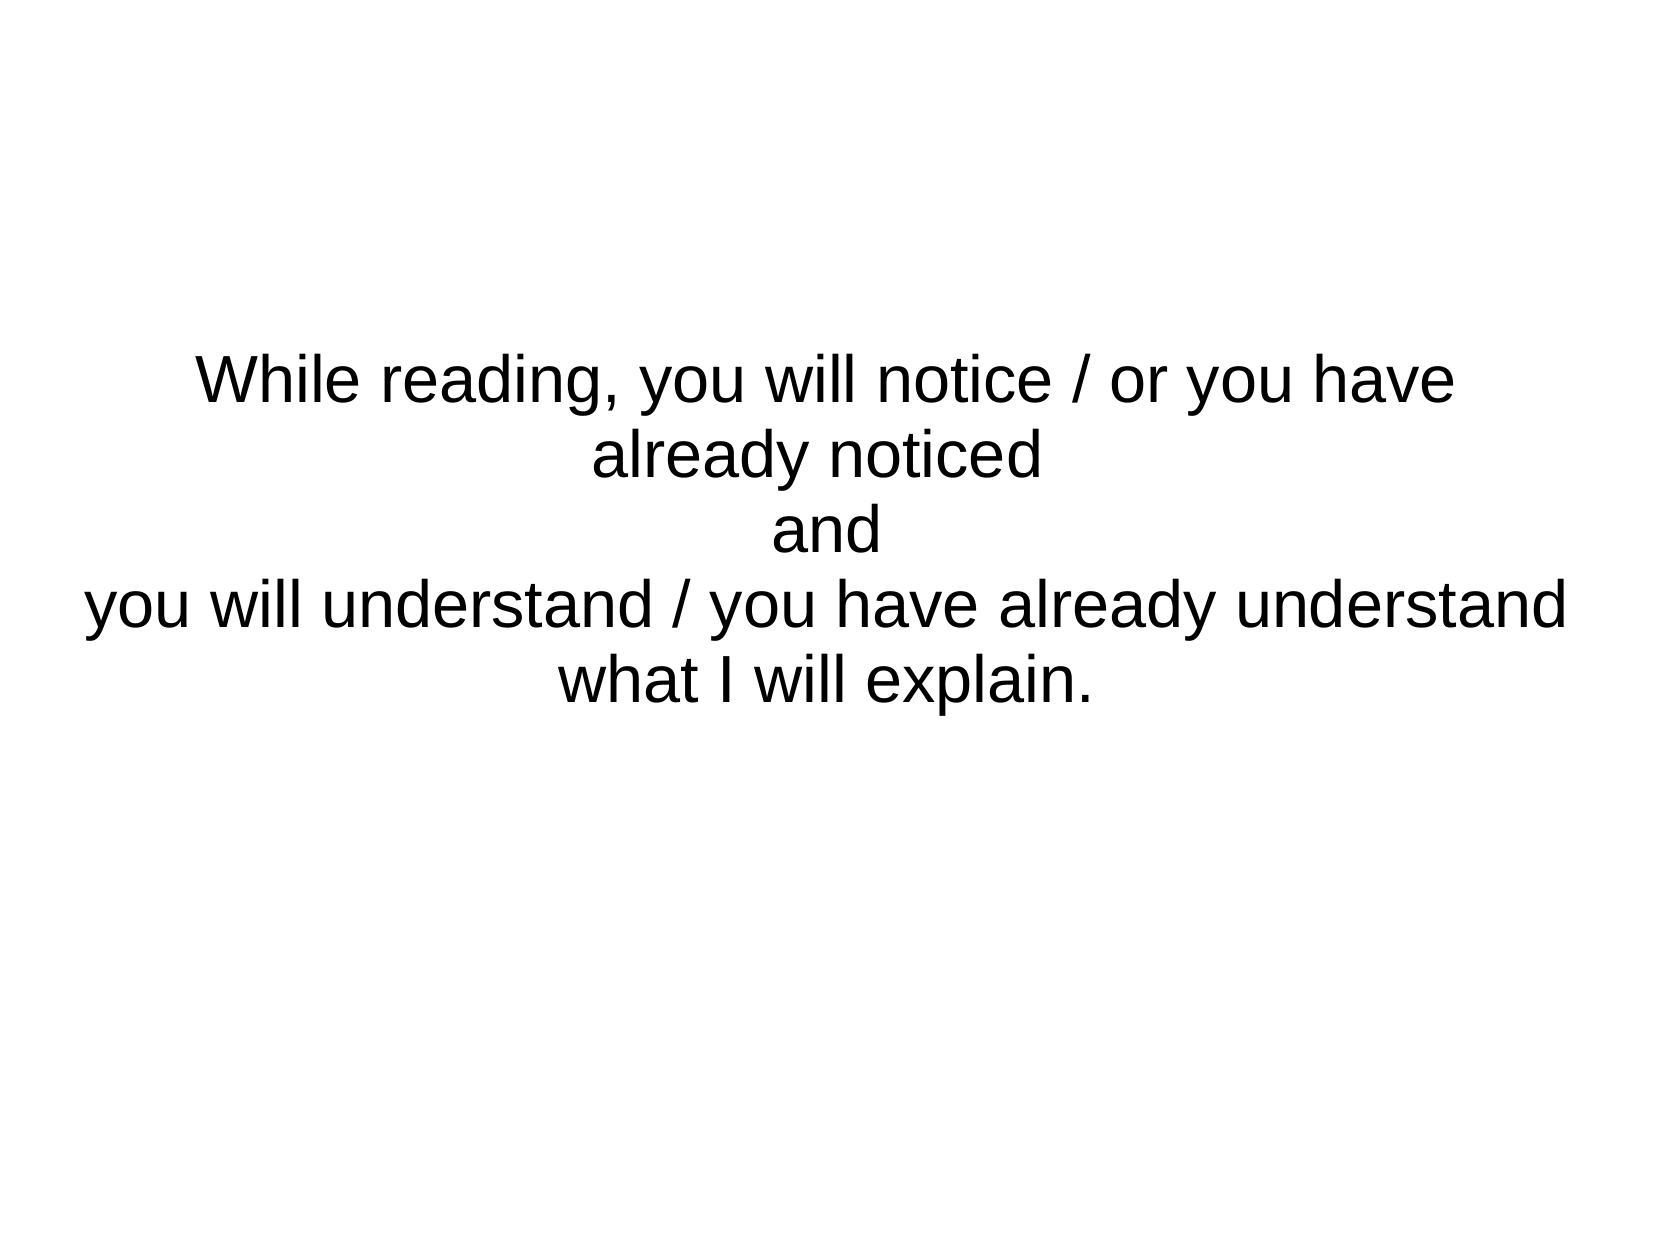

# While reading, you will notice / or you have already noticed
and
you will understand / you have already understand what I will explain.